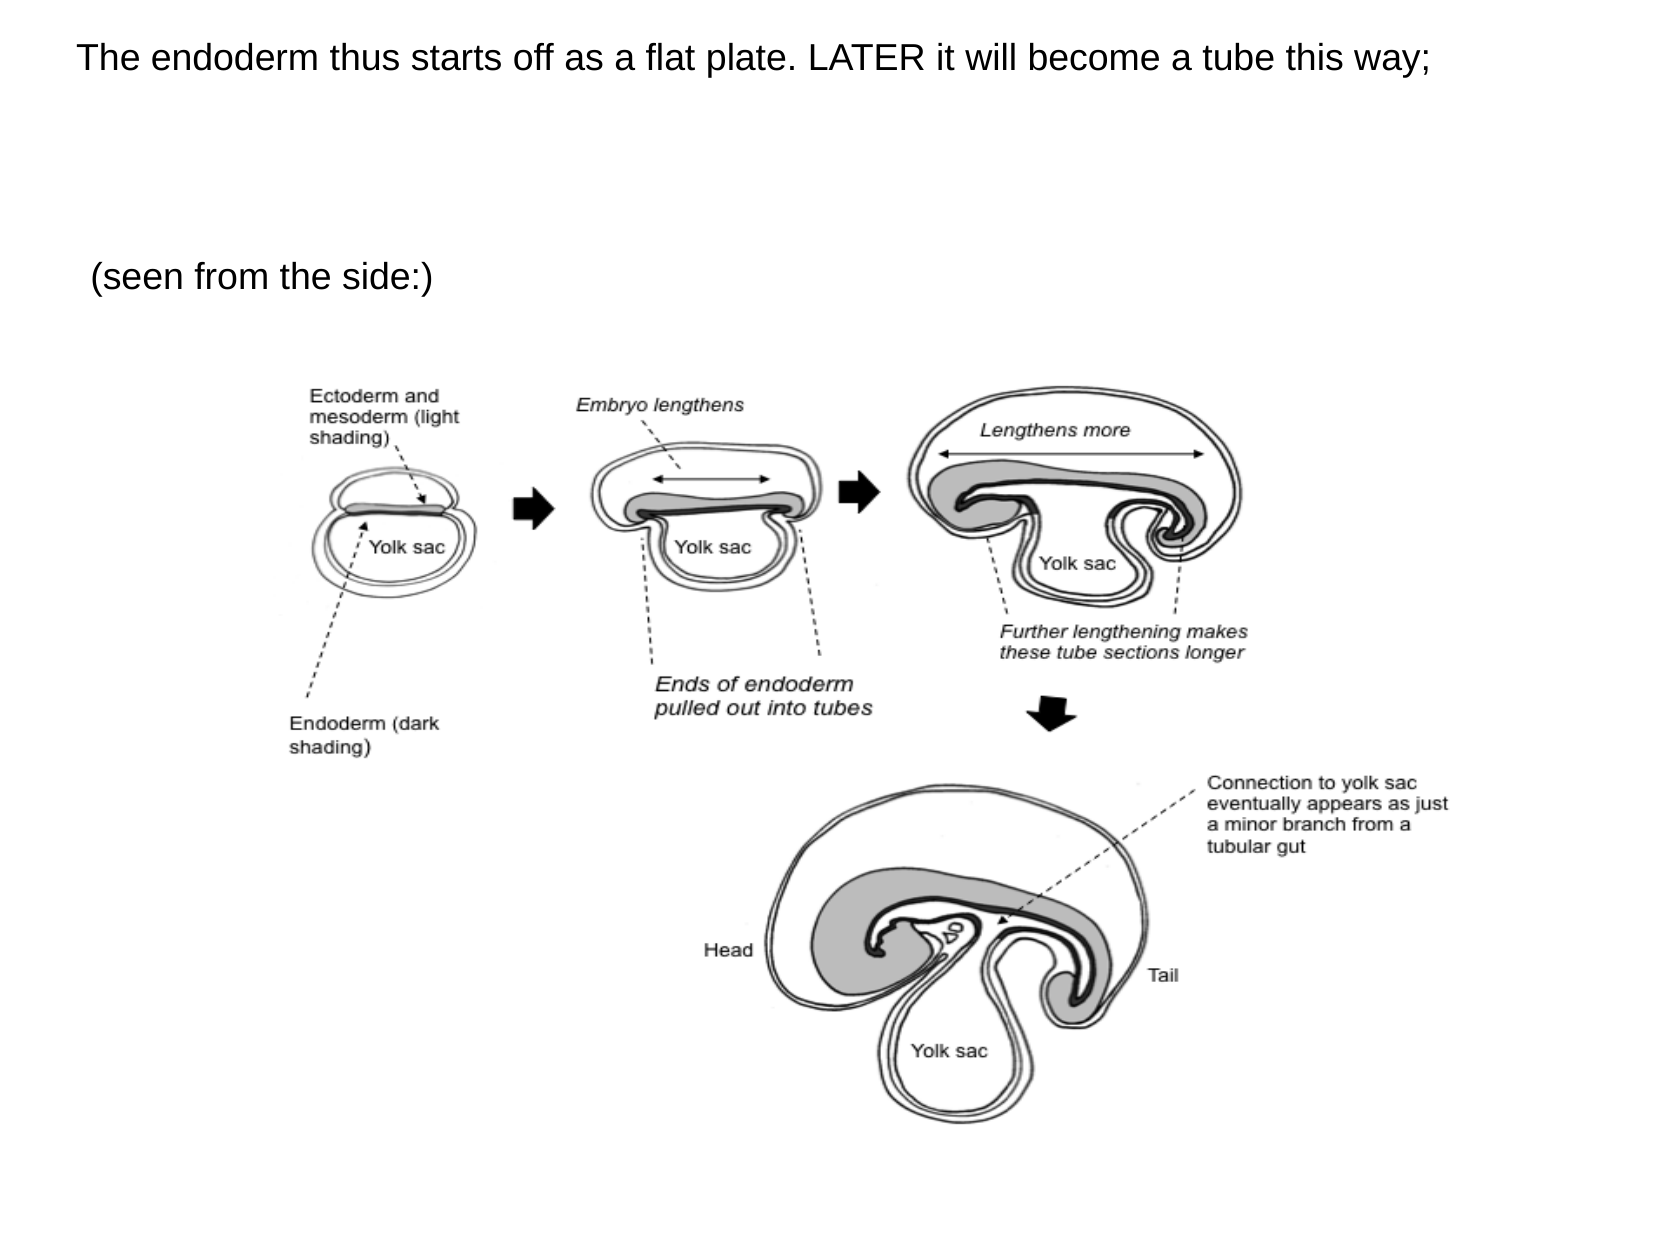

The endoderm thus starts off as a flat plate. LATER it will become a tube this way;
(seen from the side:)